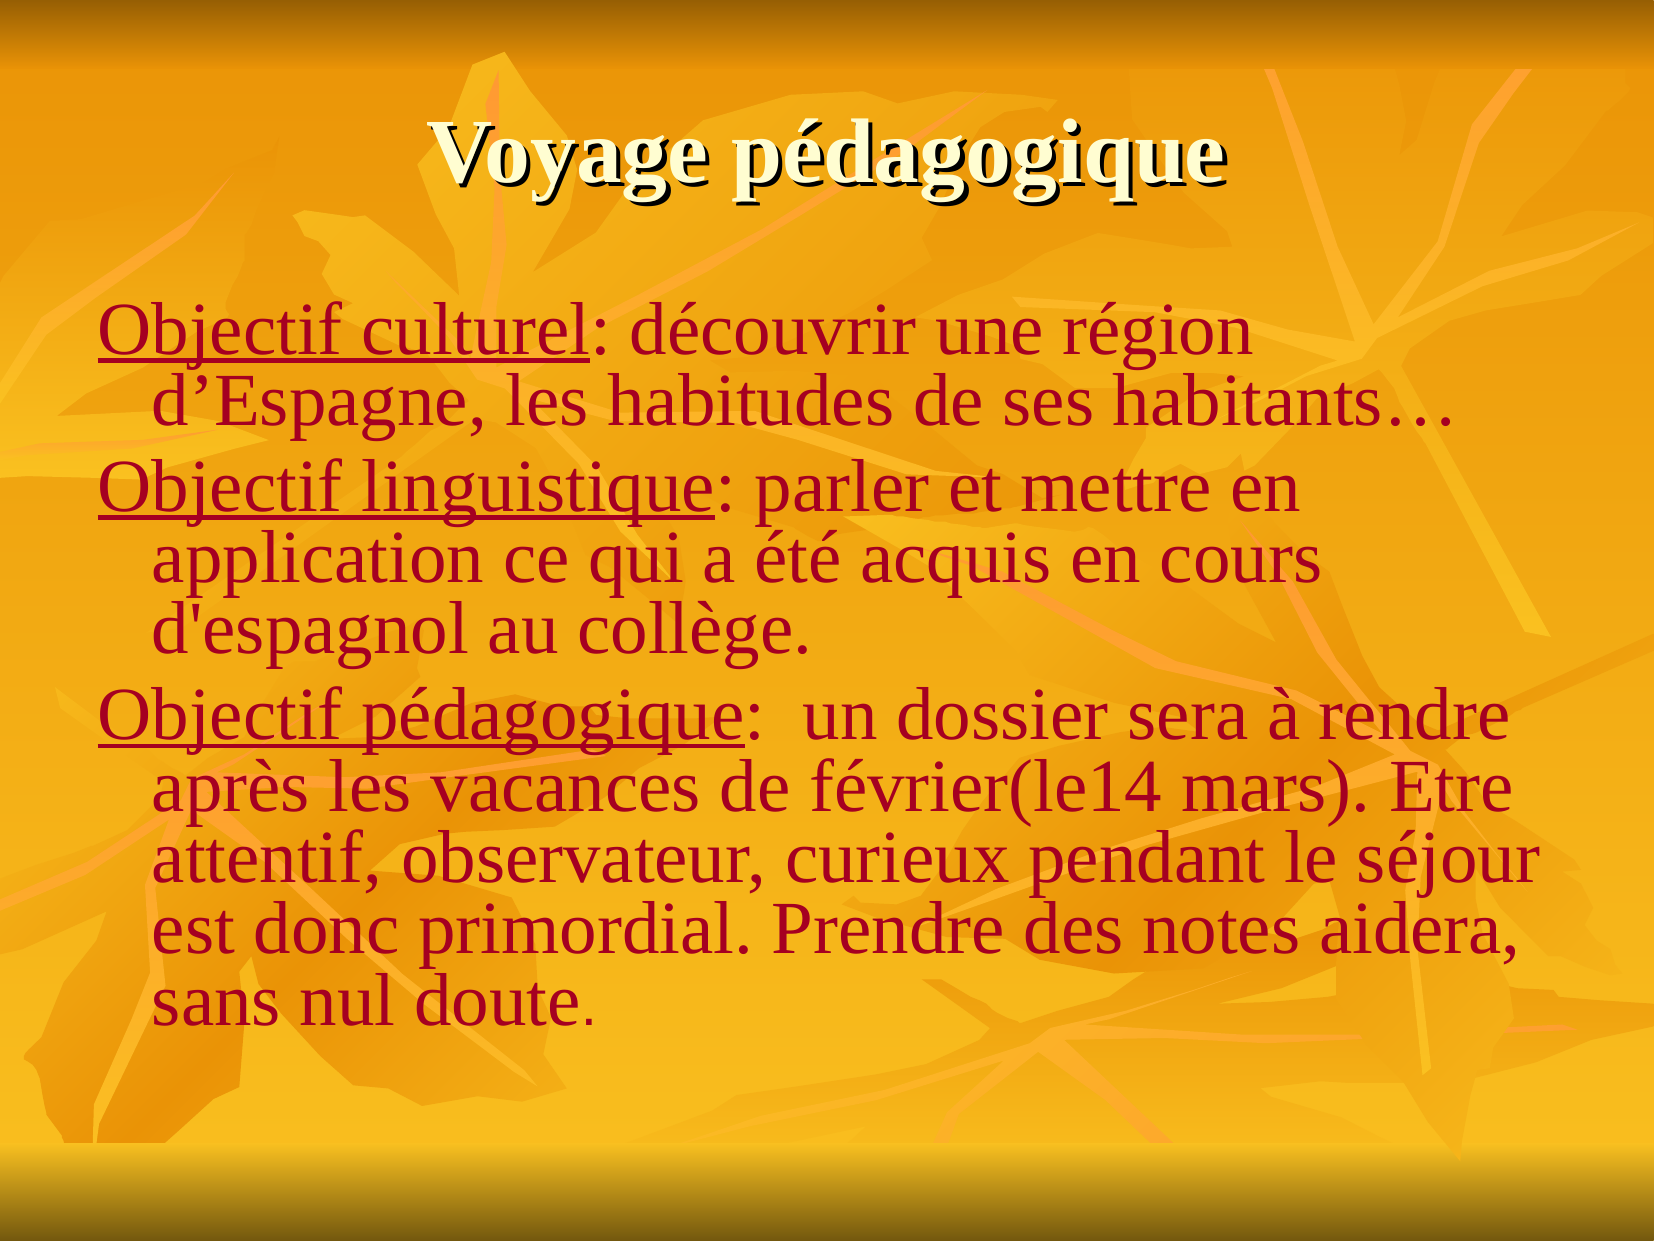

# Voyage pédagogique
Objectif culturel: découvrir une région d’Espagne, les habitudes de ses habitants…
Objectif linguistique: parler et mettre en application ce qui a été acquis en cours d'espagnol au collège.
Objectif pédagogique: un dossier sera à rendre après les vacances de février(le14 mars). Etre attentif, observateur, curieux pendant le séjour est donc primordial. Prendre des notes aidera, sans nul doute.